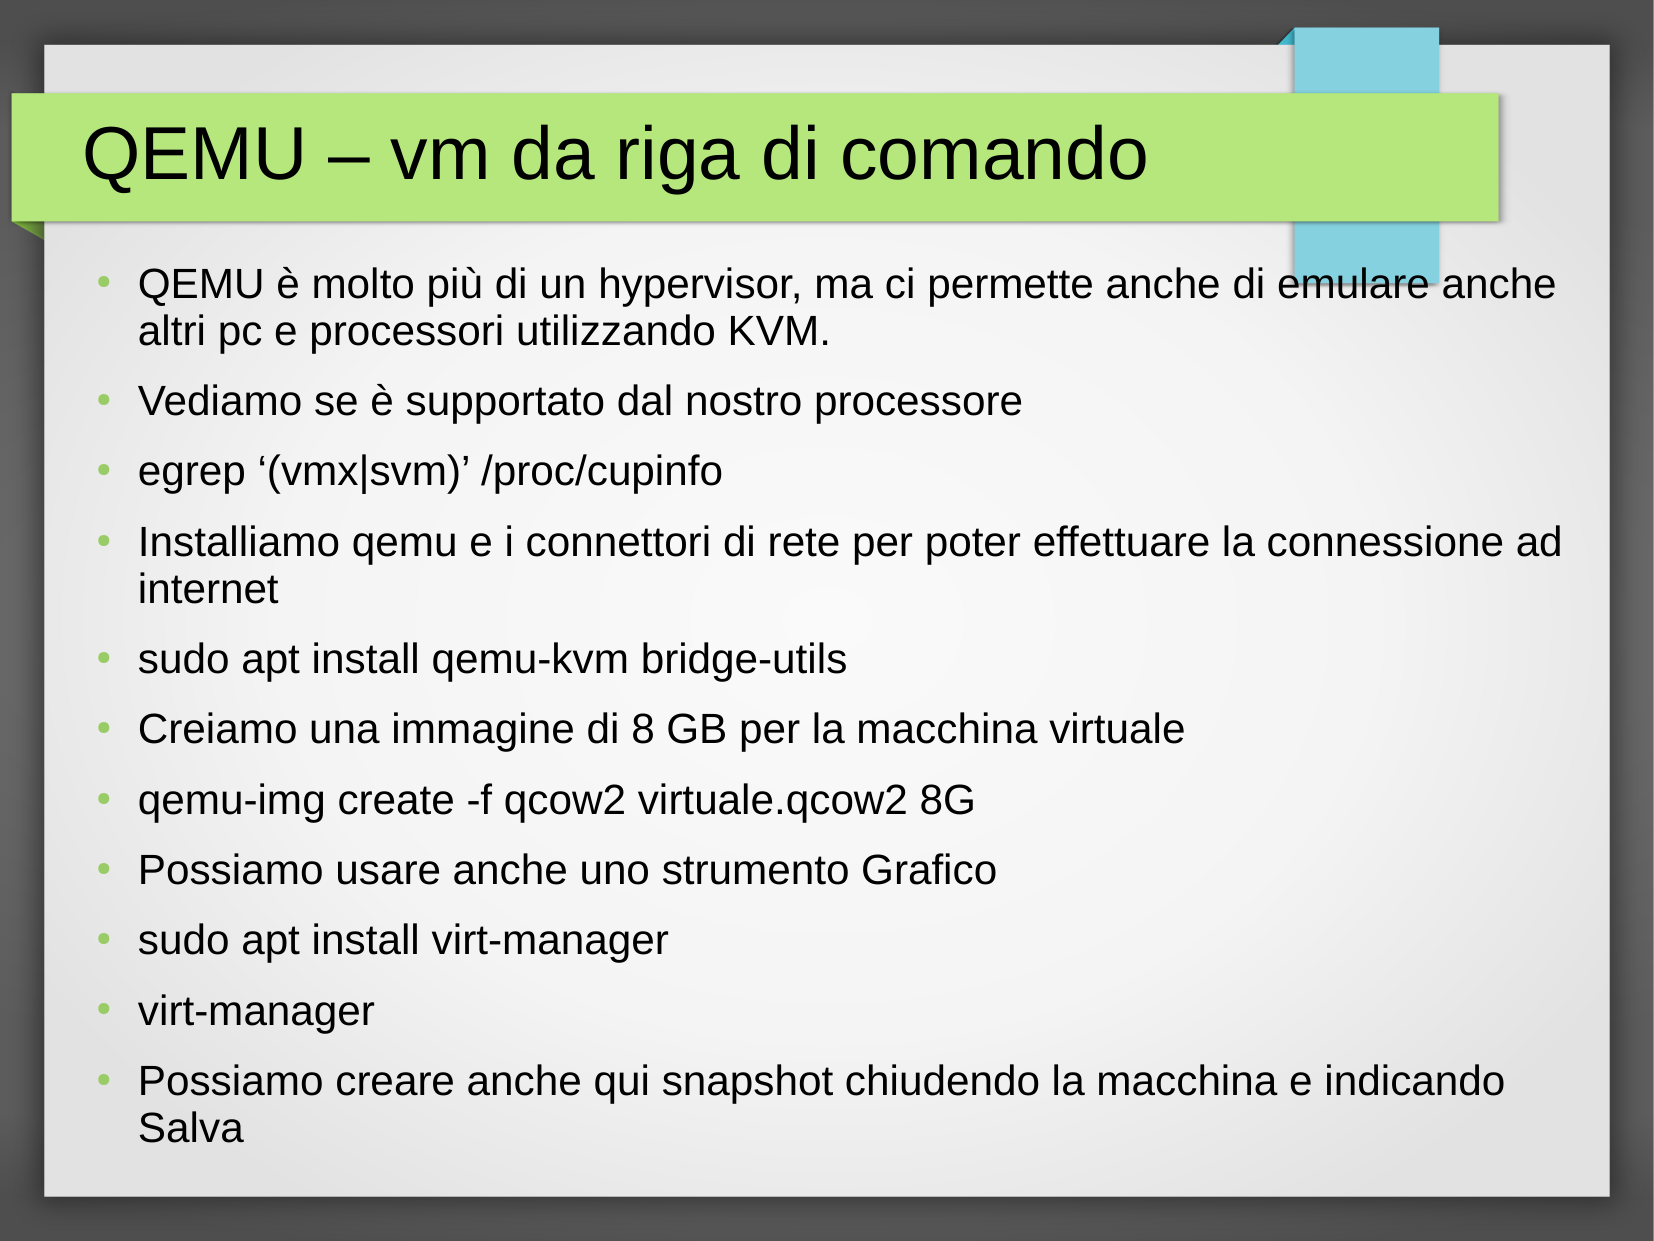

# QEMU – vm da riga di comando
QEMU è molto più di un hypervisor, ma ci permette anche di emulare anche altri pc e processori utilizzando KVM.
Vediamo se è supportato dal nostro processore
egrep ‘(vmx|svm)’ /proc/cupinfo
Installiamo qemu e i connettori di rete per poter effettuare la connessione ad internet
sudo apt install qemu-kvm bridge-utils
Creiamo una immagine di 8 GB per la macchina virtuale
qemu-img create -f qcow2 virtuale.qcow2 8G
Possiamo usare anche uno strumento Grafico
sudo apt install virt-manager
virt-manager
Possiamo creare anche qui snapshot chiudendo la macchina e indicando Salva